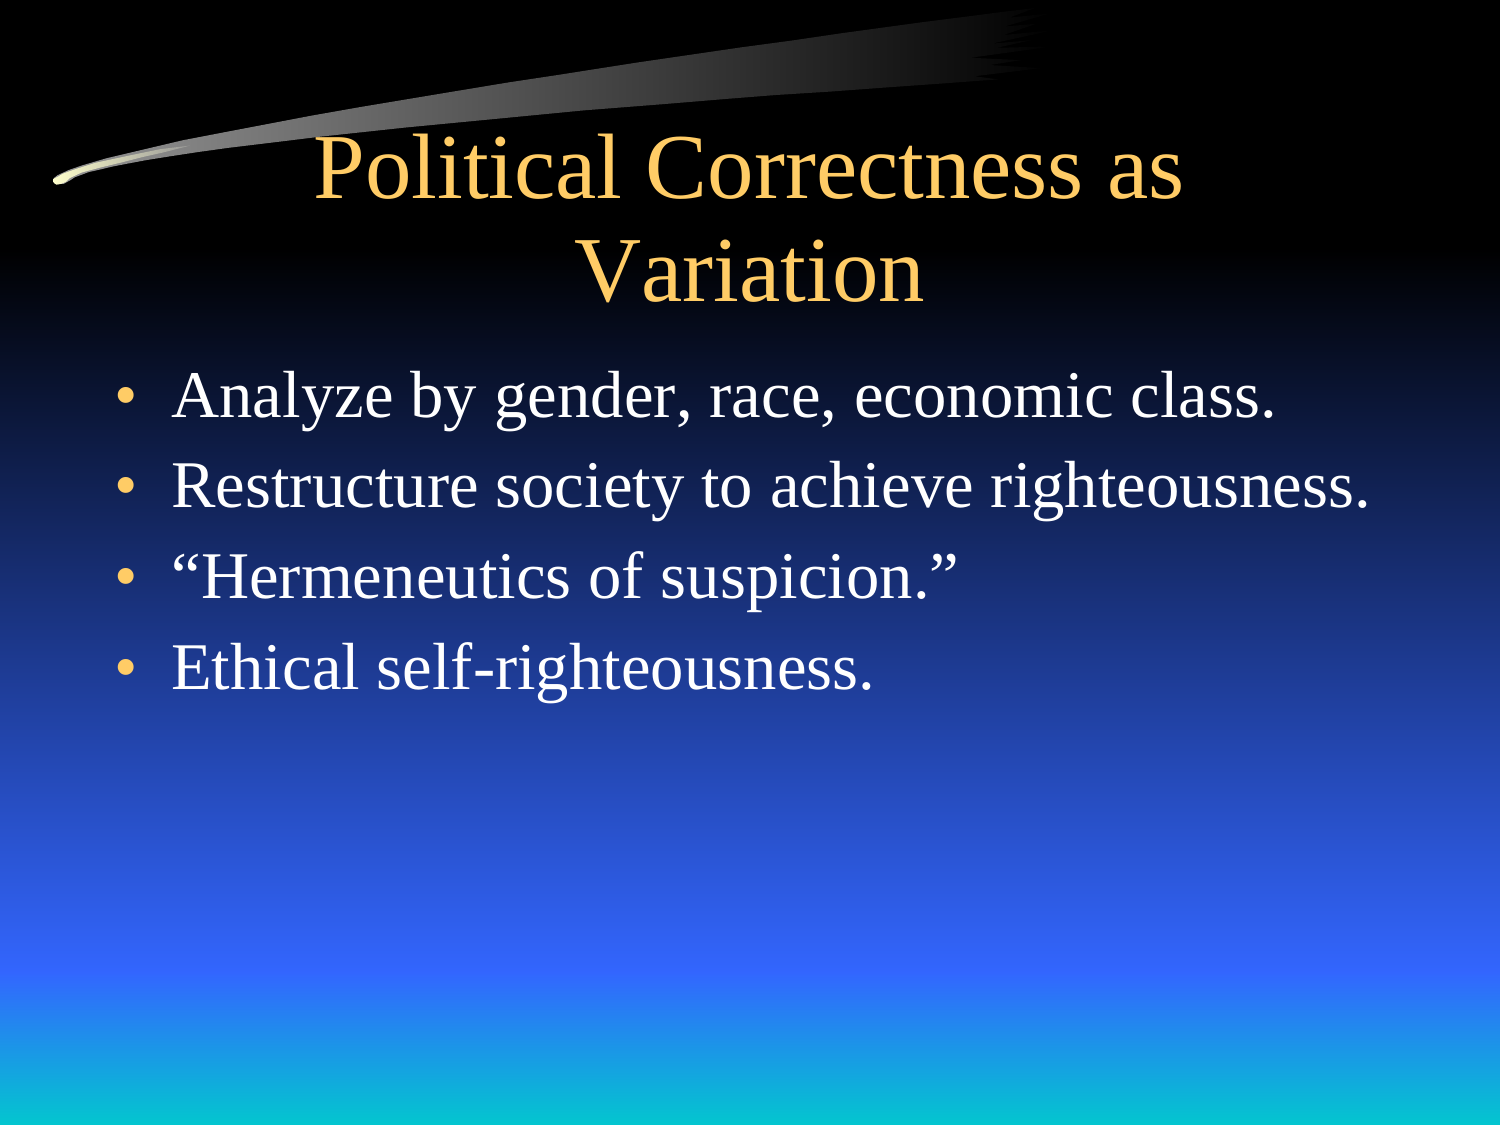

# Political Correctness as Variation
Analyze by gender, race, economic class.
Restructure society to achieve righteousness.
“Hermeneutics of suspicion.”
Ethical self-righteousness.